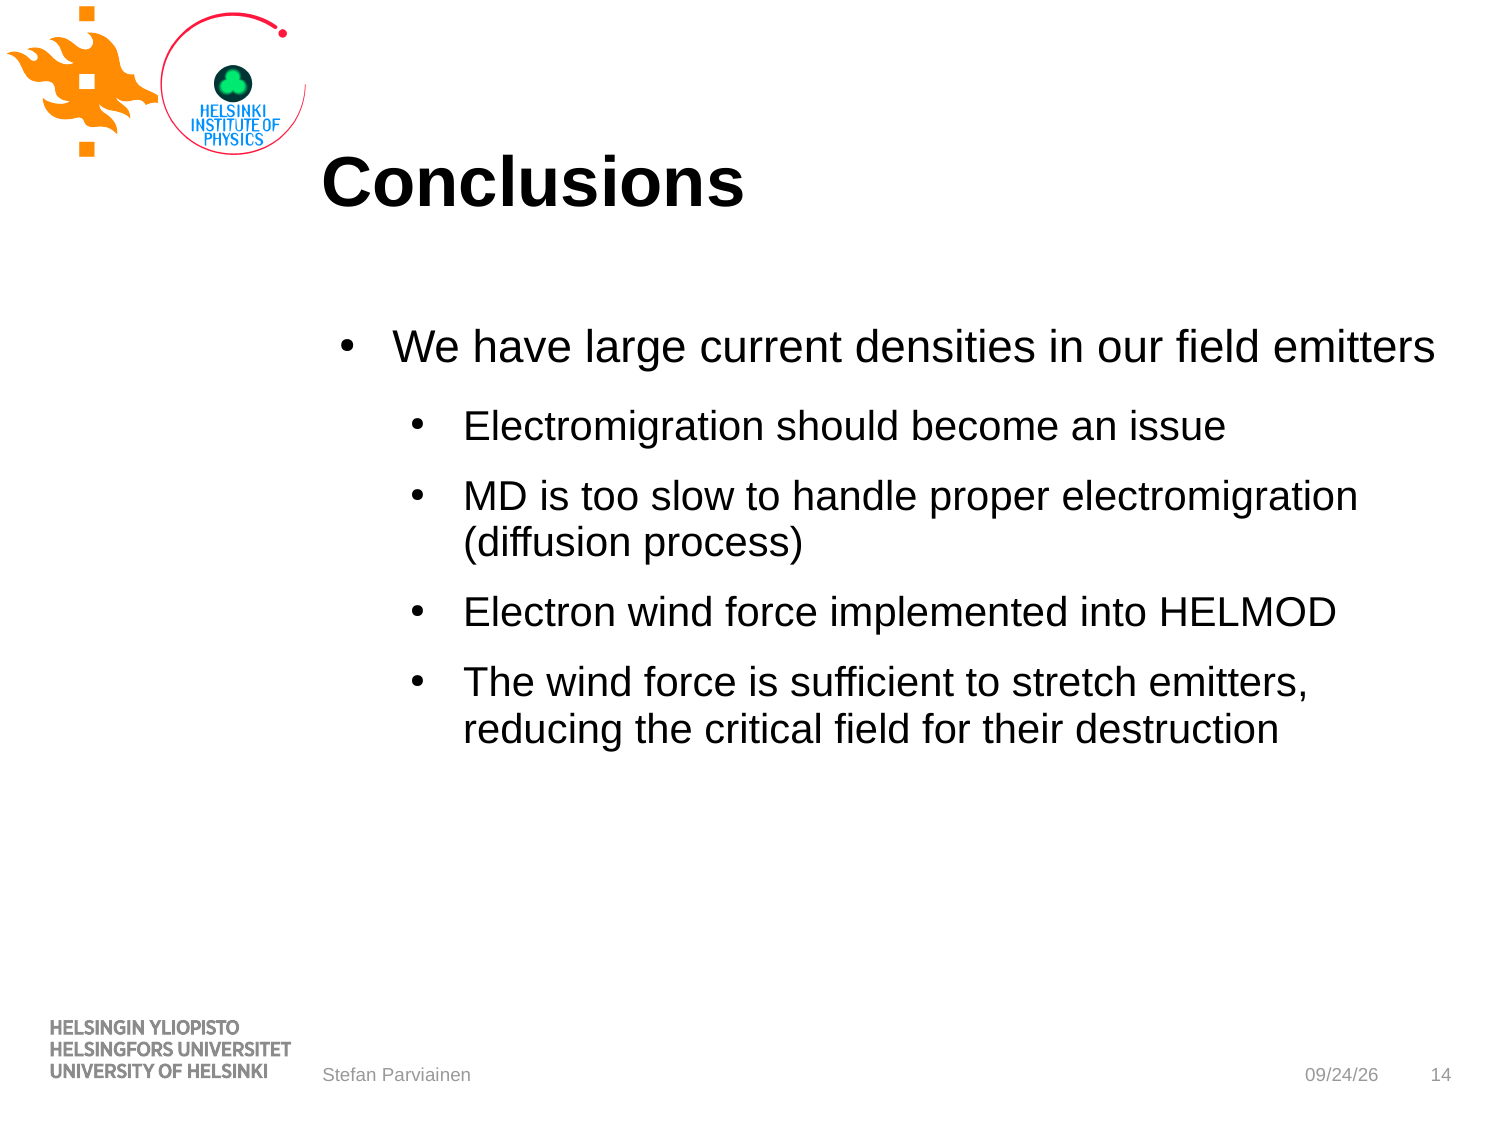

# Conclusions
We have large current densities in our field emitters
Electromigration should become an issue
MD is too slow to handle proper electromigration (diffusion process)
Electron wind force implemented into HELMOD
The wind force is sufficient to stretch emitters, reducing the critical field for their destruction
Stefan Parviainen
14